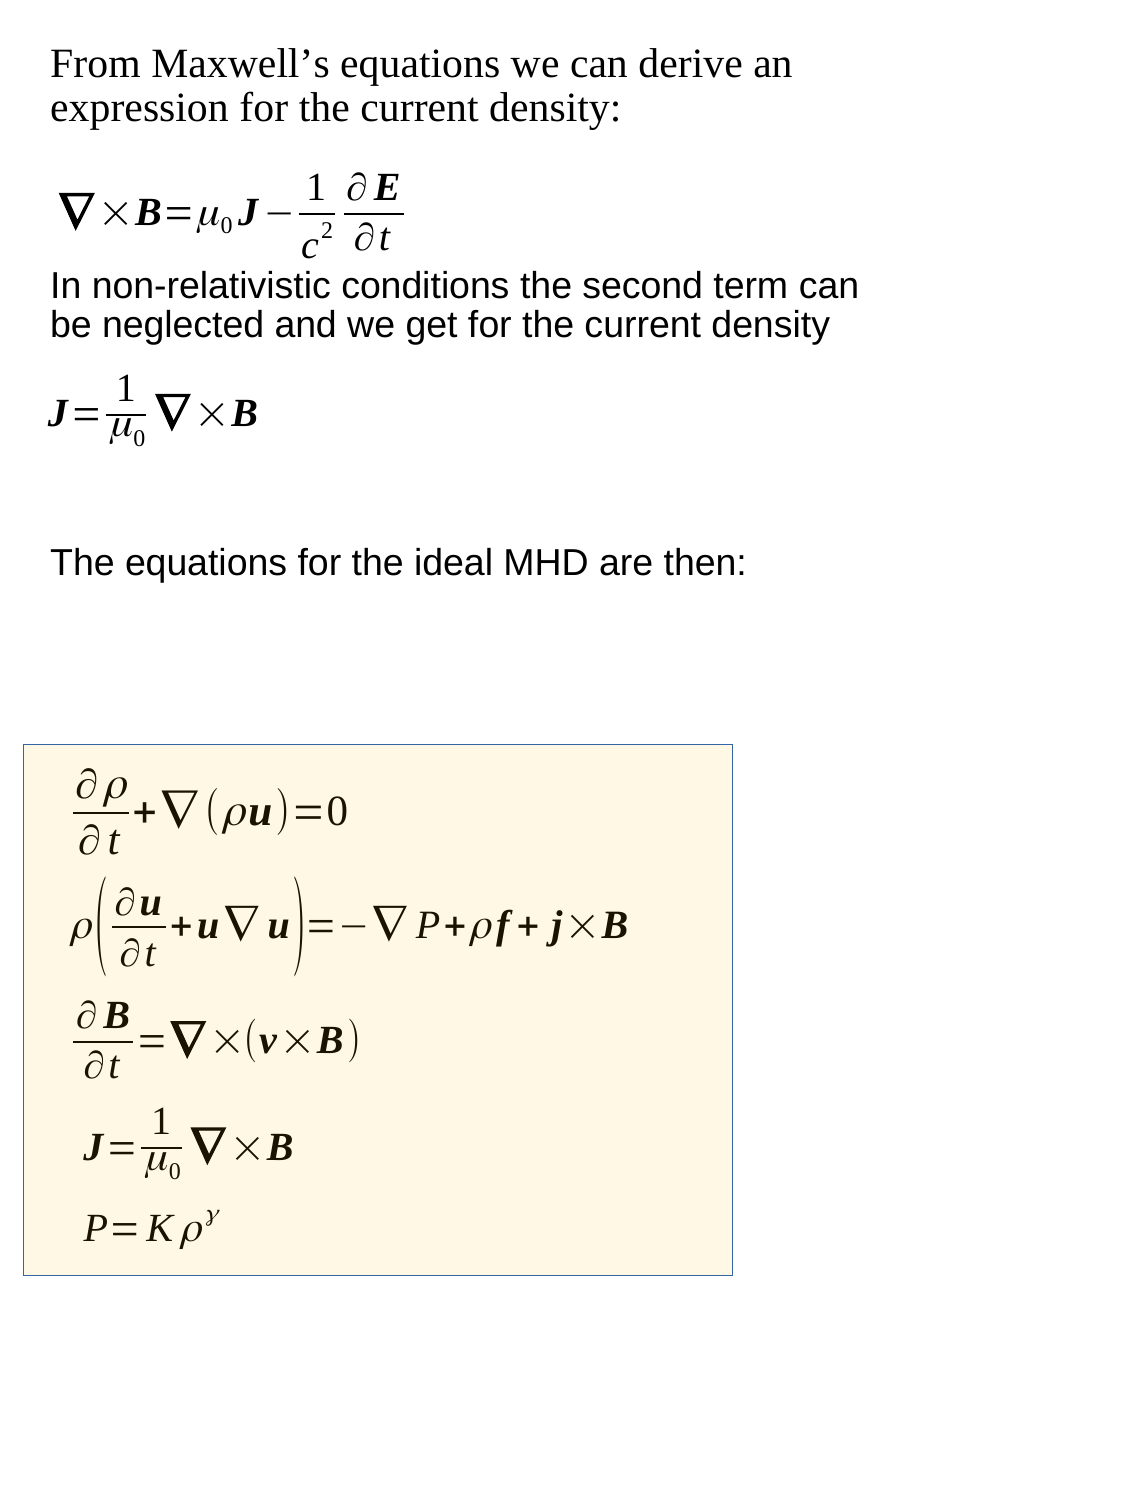

From Maxwell’s equations we can derive an expression for the current density:
In non-relativistic conditions the second term can be neglected and we get for the current density
The equations for the ideal MHD are then: